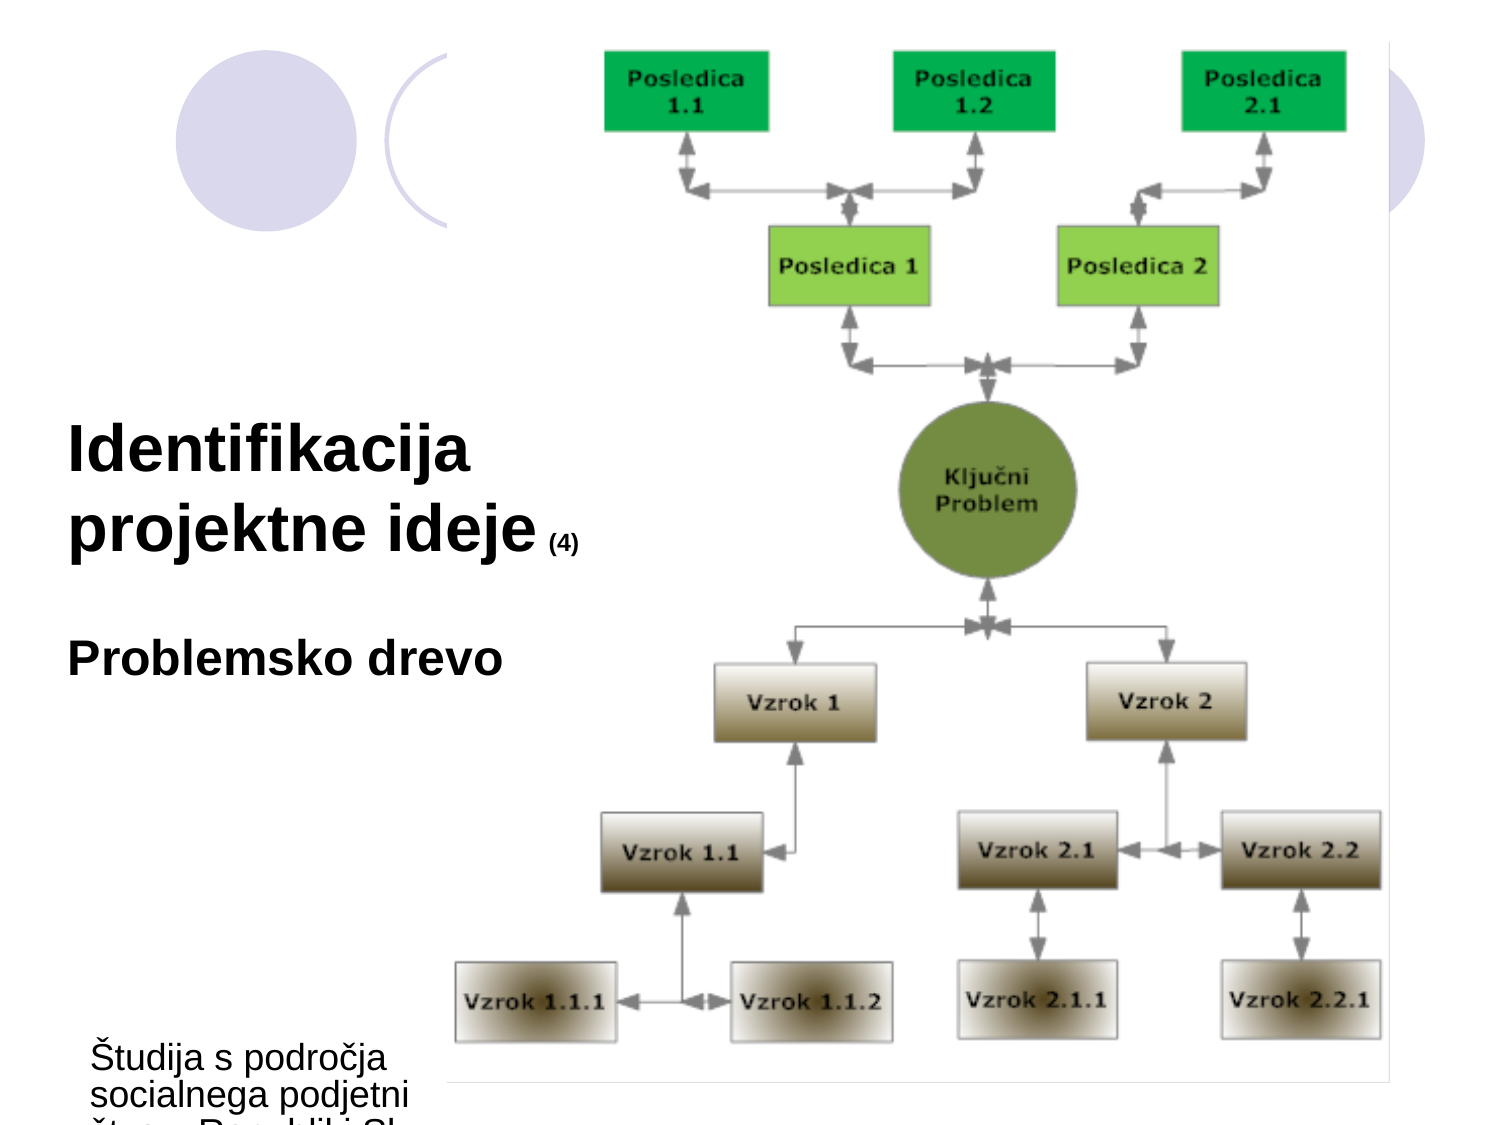

Identifikacija projektne ideje (4)
Problemsko drevo
Študija s področja socialnega podjetništva v Republiki Sloveniji;
Pogodba št. 1047-4/07